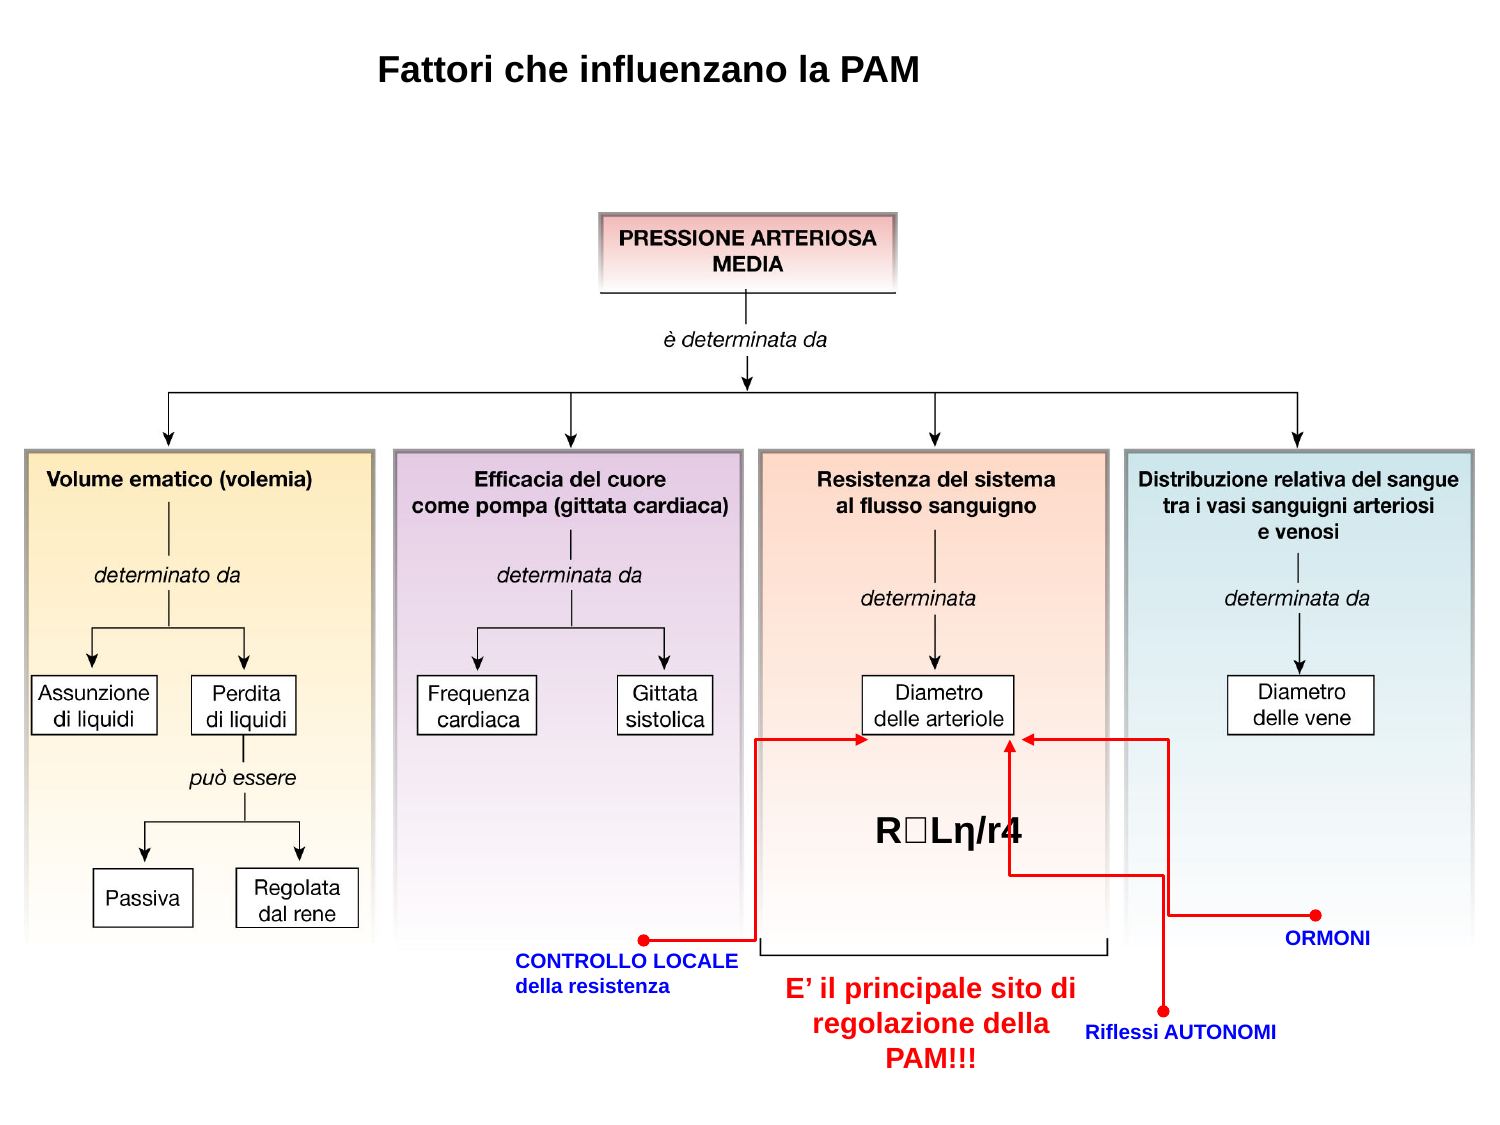

Fattori che influenzano la PAM
RLη/r4
ORMONI
CONTROLLO LOCALE
della resistenza
E’ il principale sito di regolazione della PAM!!!
Riflessi AUTONOMI